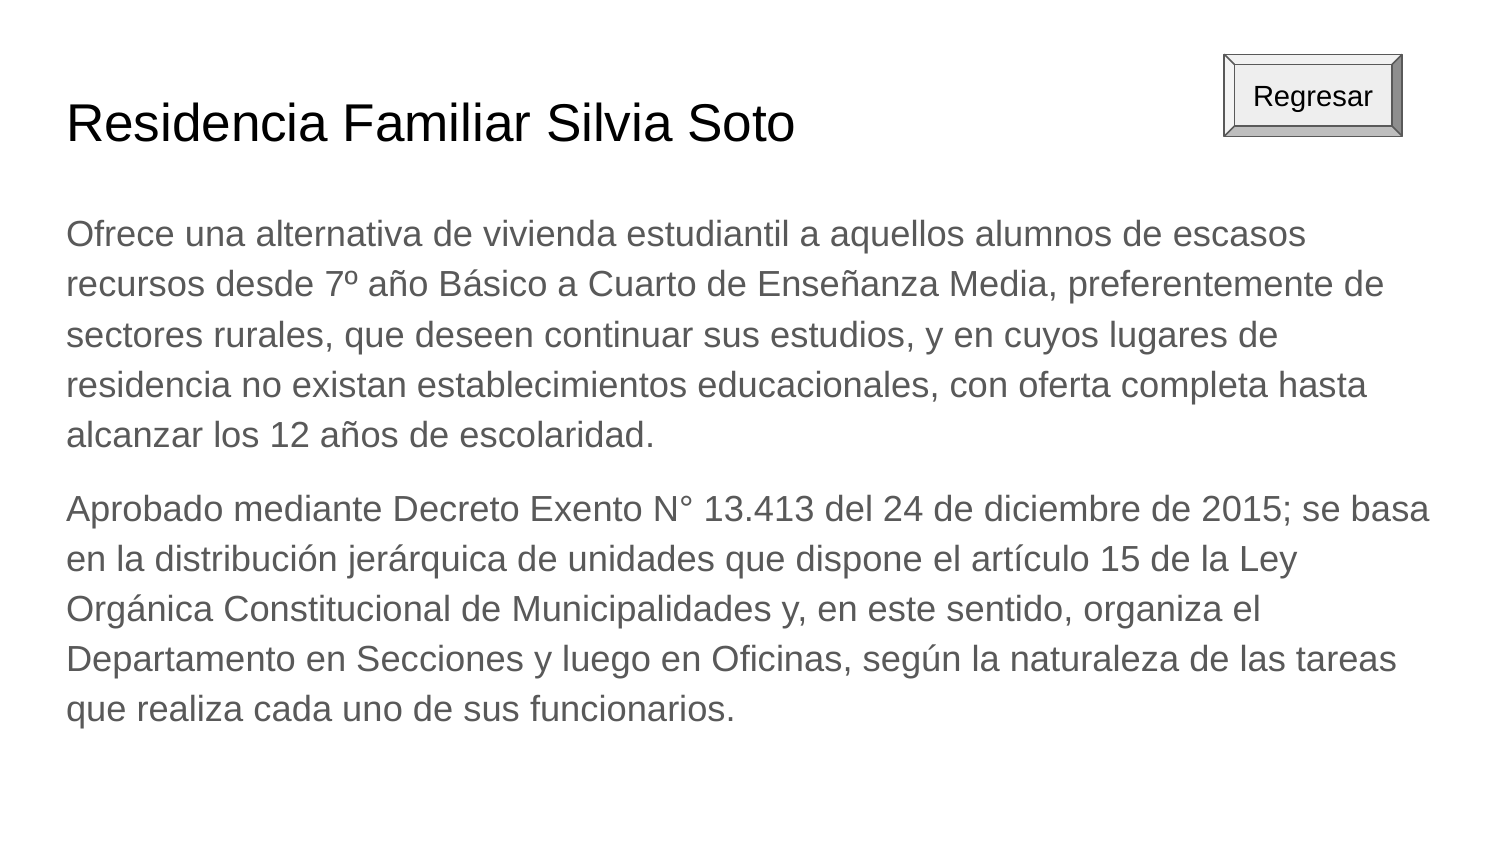

Regresar
# Residencia Familiar Silvia Soto
Ofrece una alternativa de vivienda estudiantil a aquellos alumnos de escasos recursos desde 7º año Básico a Cuarto de Enseñanza Media, preferentemente de sectores rurales, que deseen continuar sus estudios, y en cuyos lugares de residencia no existan establecimientos educacionales, con oferta completa hasta alcanzar los 12 años de escolaridad.
Aprobado mediante Decreto Exento N° 13.413 del 24 de diciembre de 2015; se basa en la distribución jerárquica de unidades que dispone el artículo 15 de la Ley Orgánica Constitucional de Municipalidades y, en este sentido, organiza el Departamento en Secciones y luego en Oficinas, según la naturaleza de las tareas que realiza cada uno de sus funcionarios.